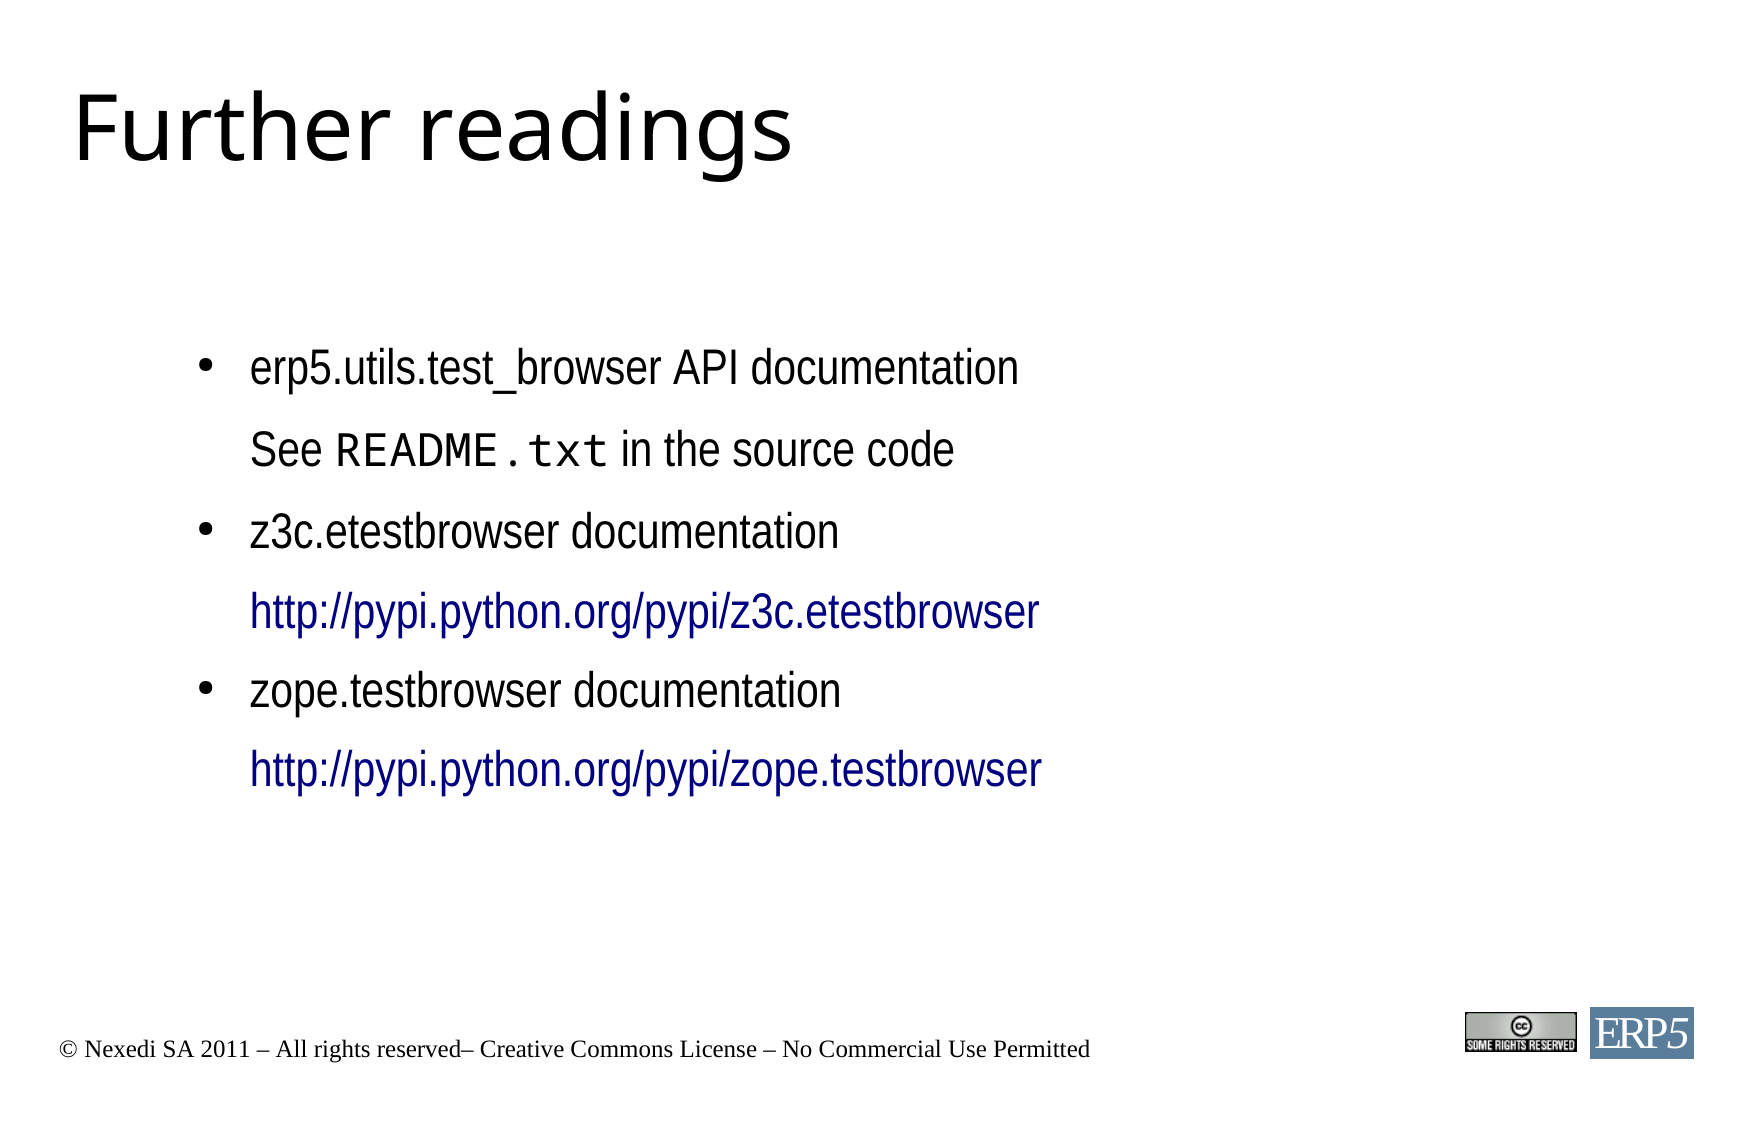

# Further readings
erp5.utils.test_browser API documentation
See README.txt in the source code
z3c.etestbrowser documentation
http://pypi.python.org/pypi/z3c.etestbrowser
zope.testbrowser documentation
http://pypi.python.org/pypi/zope.testbrowser